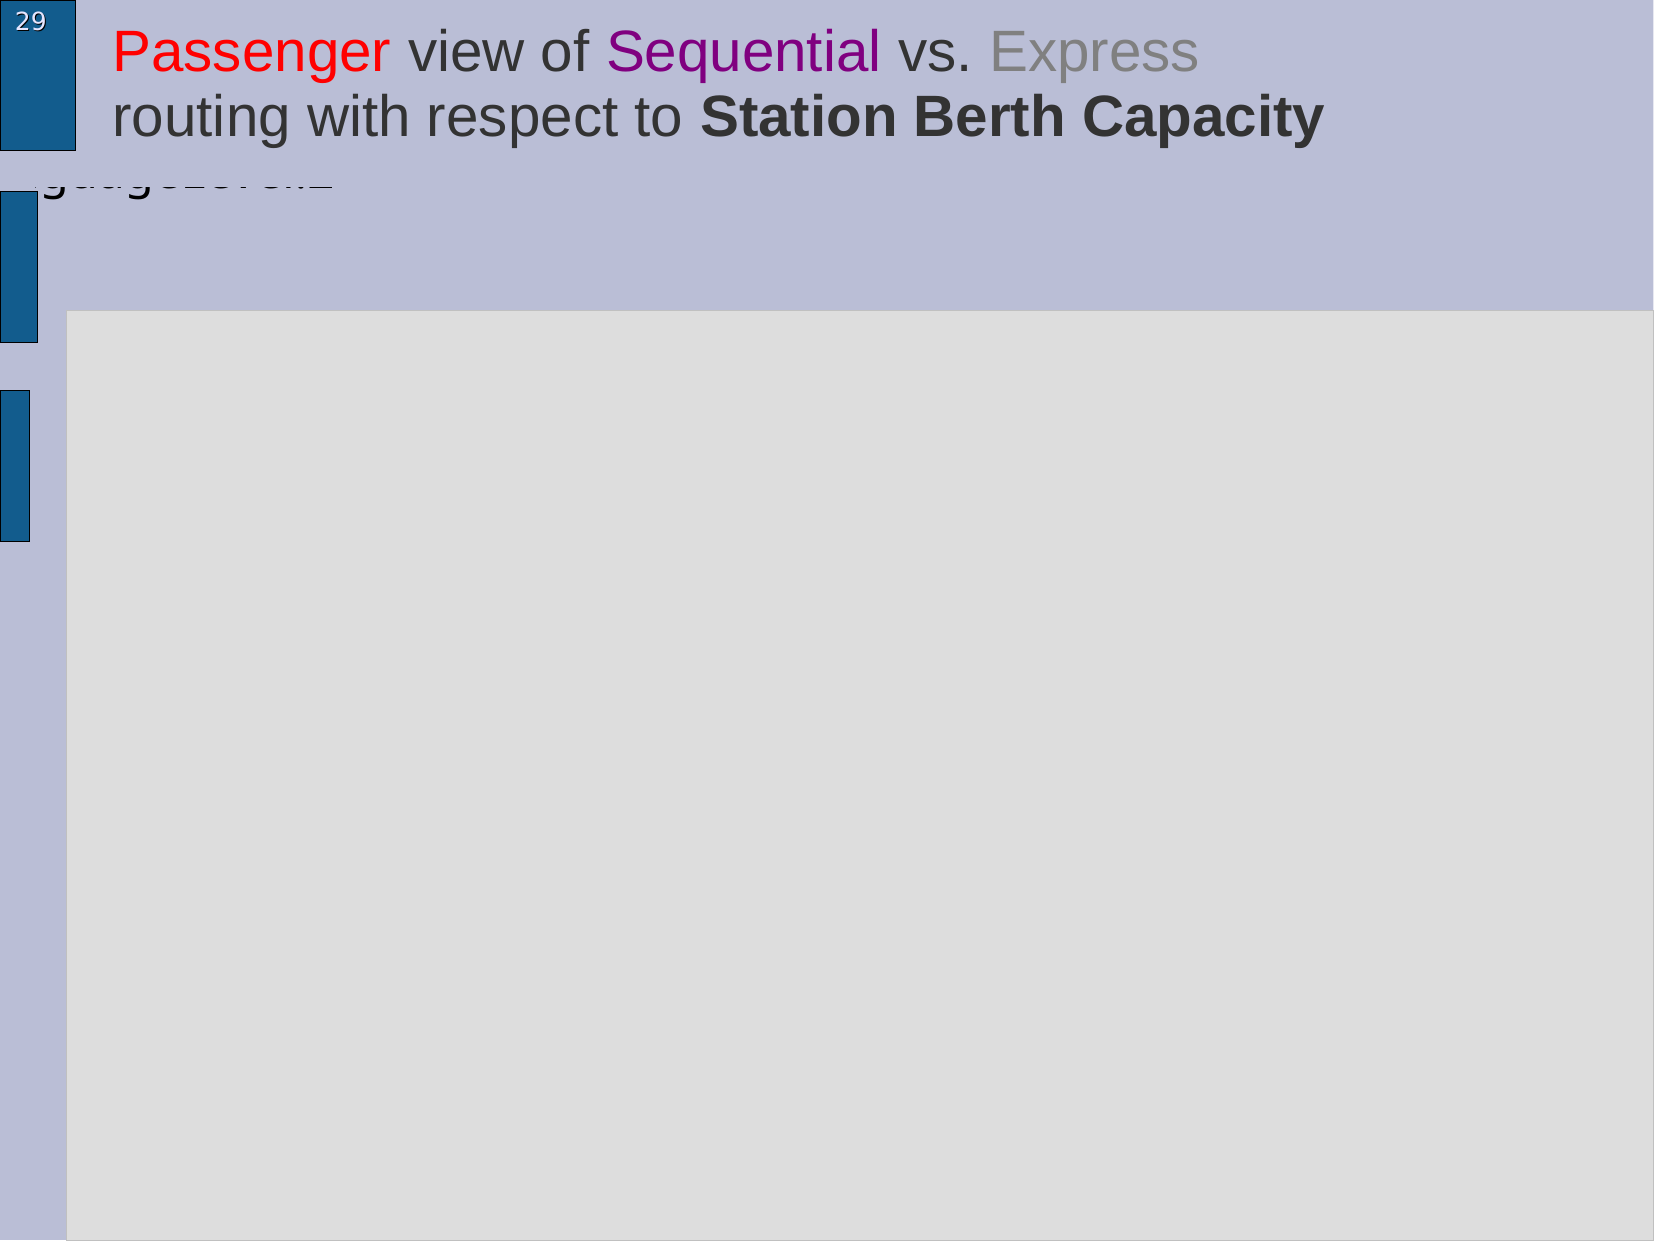

# Passenger view of Sequential vs. Express routing with respect to Station Berth Capacity